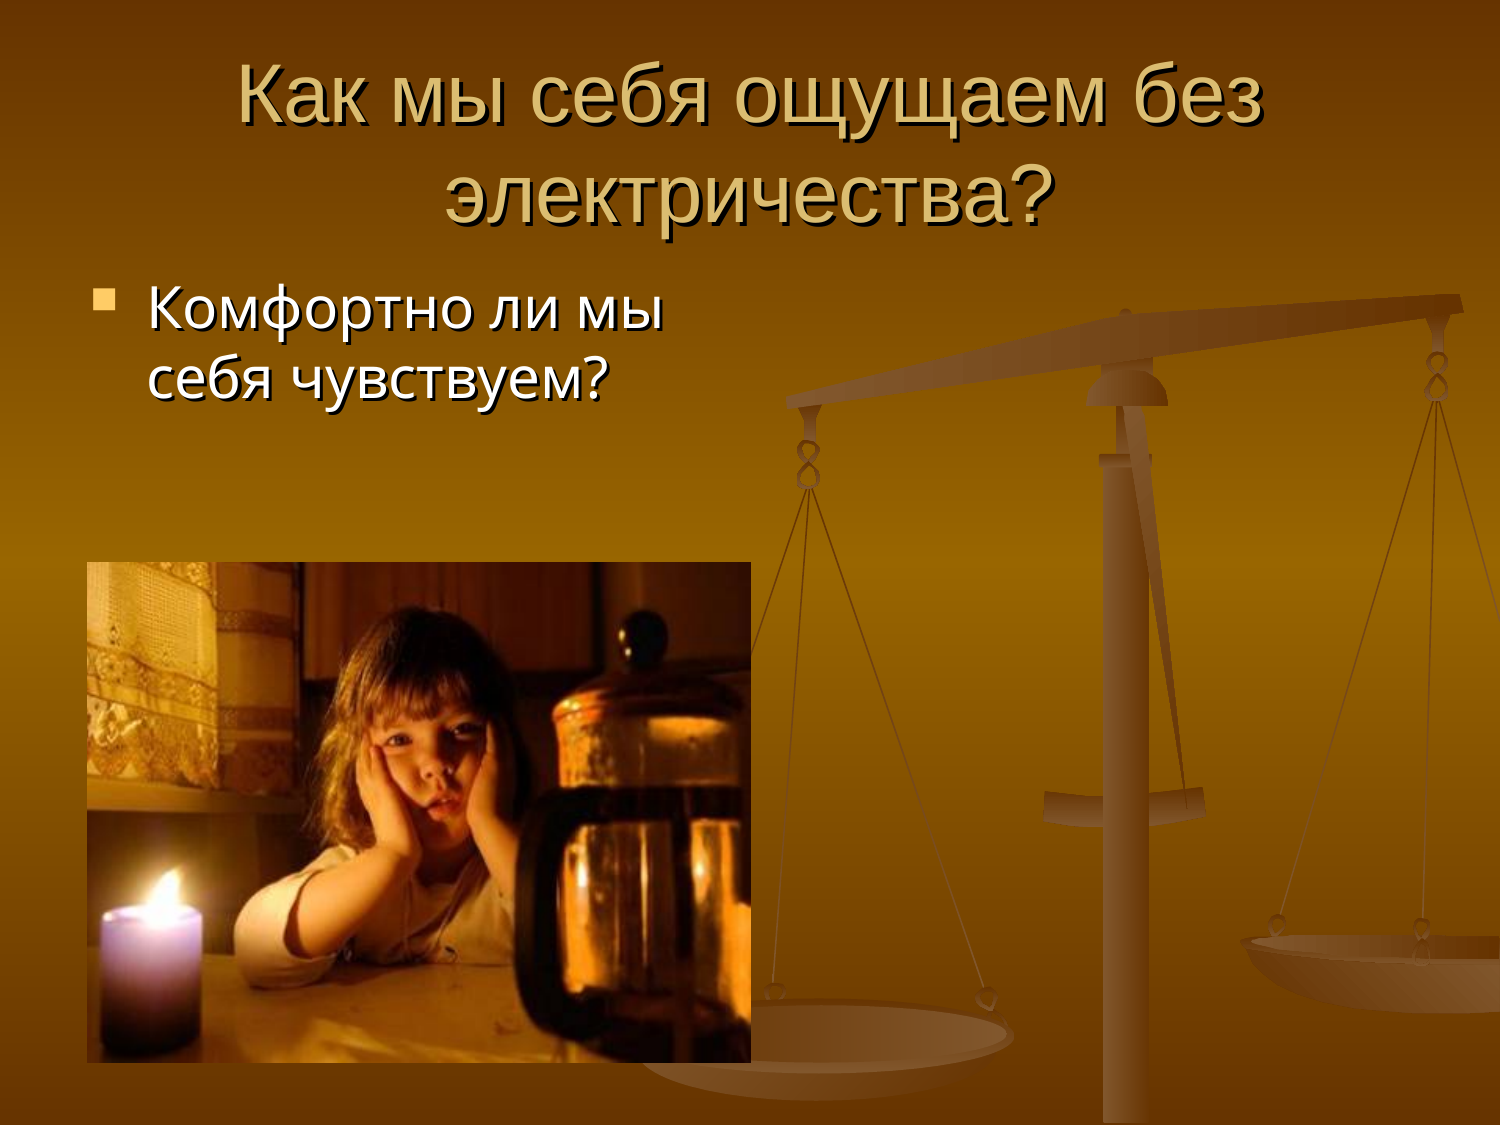

# Как мы себя ощущаем без электричества?
Комфортно ли мы себя чувствуем?